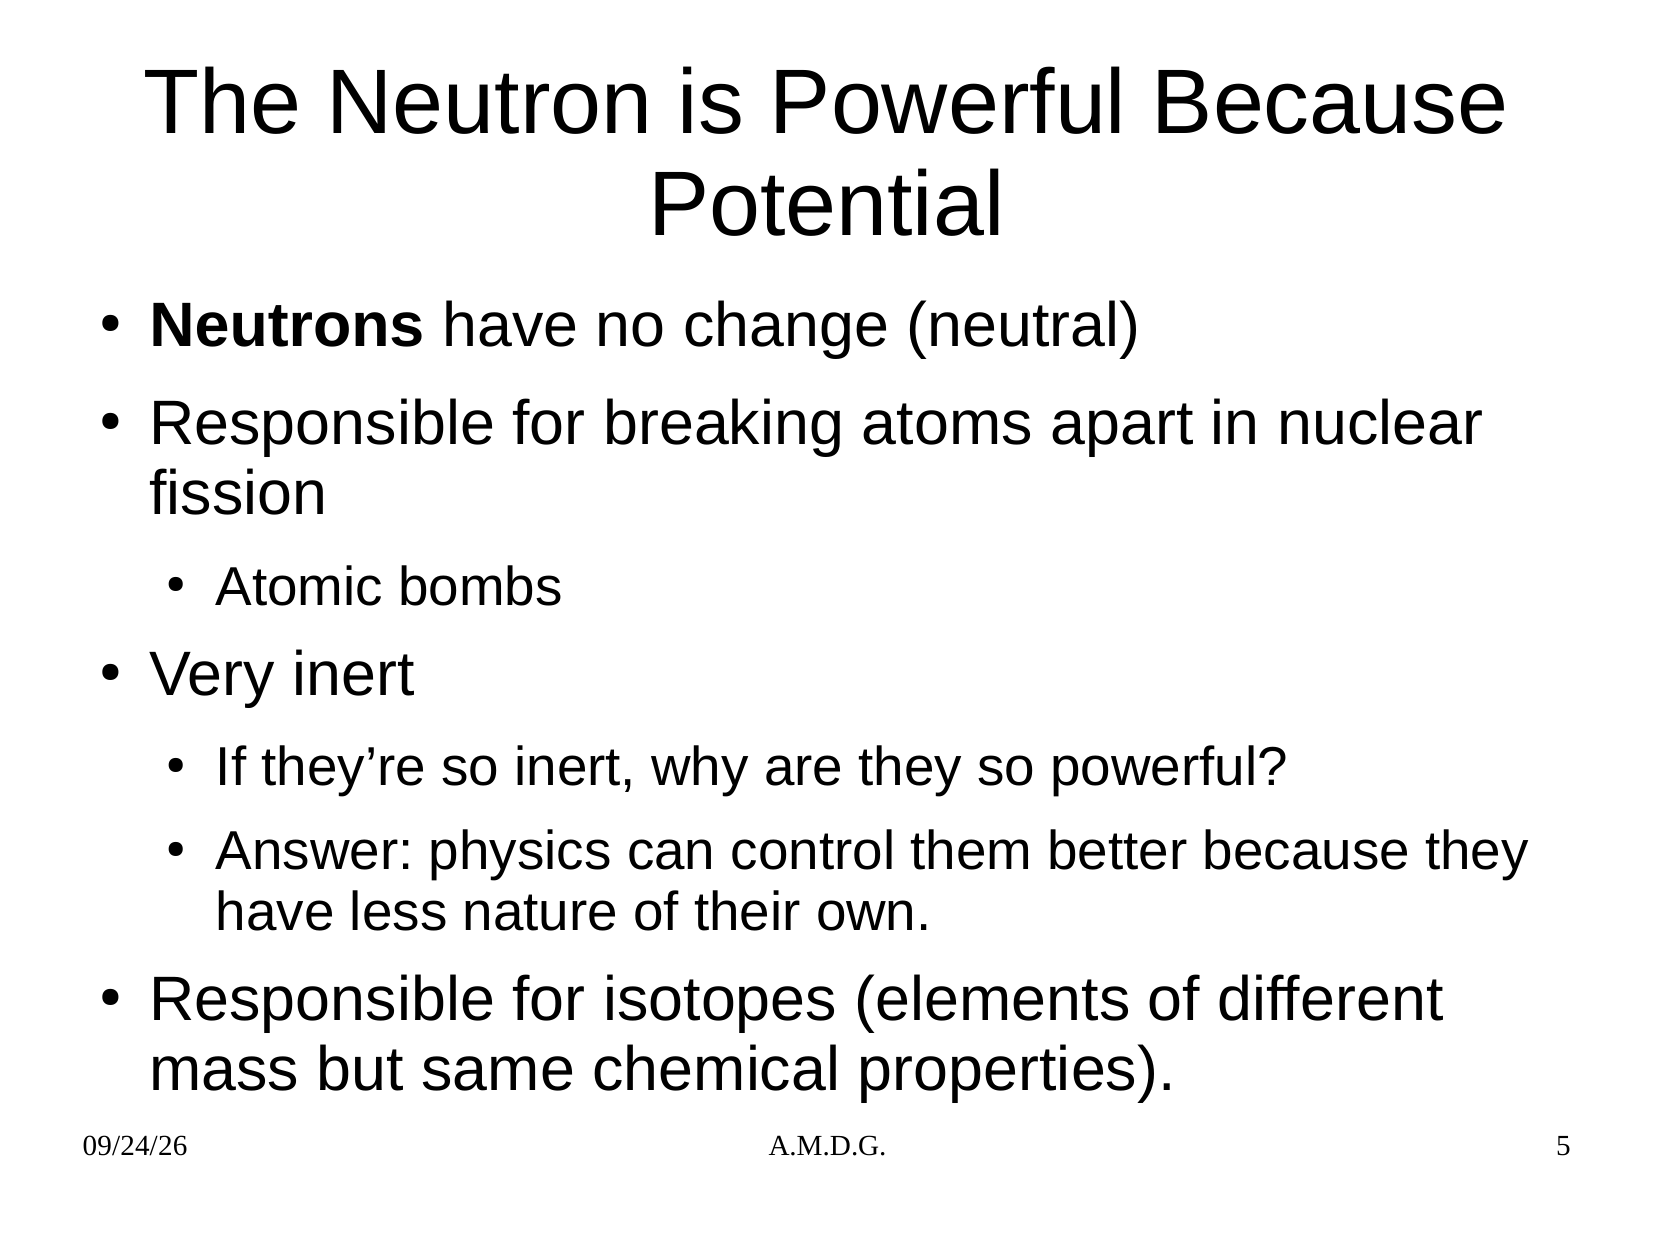

# The Neutron is Powerful Because Potential
Neutrons have no change (neutral)
Responsible for breaking atoms apart in nuclear fission
Atomic bombs
Very inert
If they’re so inert, why are they so powerful?
Answer: physics can control them better because they have less nature of their own.
Responsible for isotopes (elements of different mass but same chemical properties).
`
A.M.D.G.
5